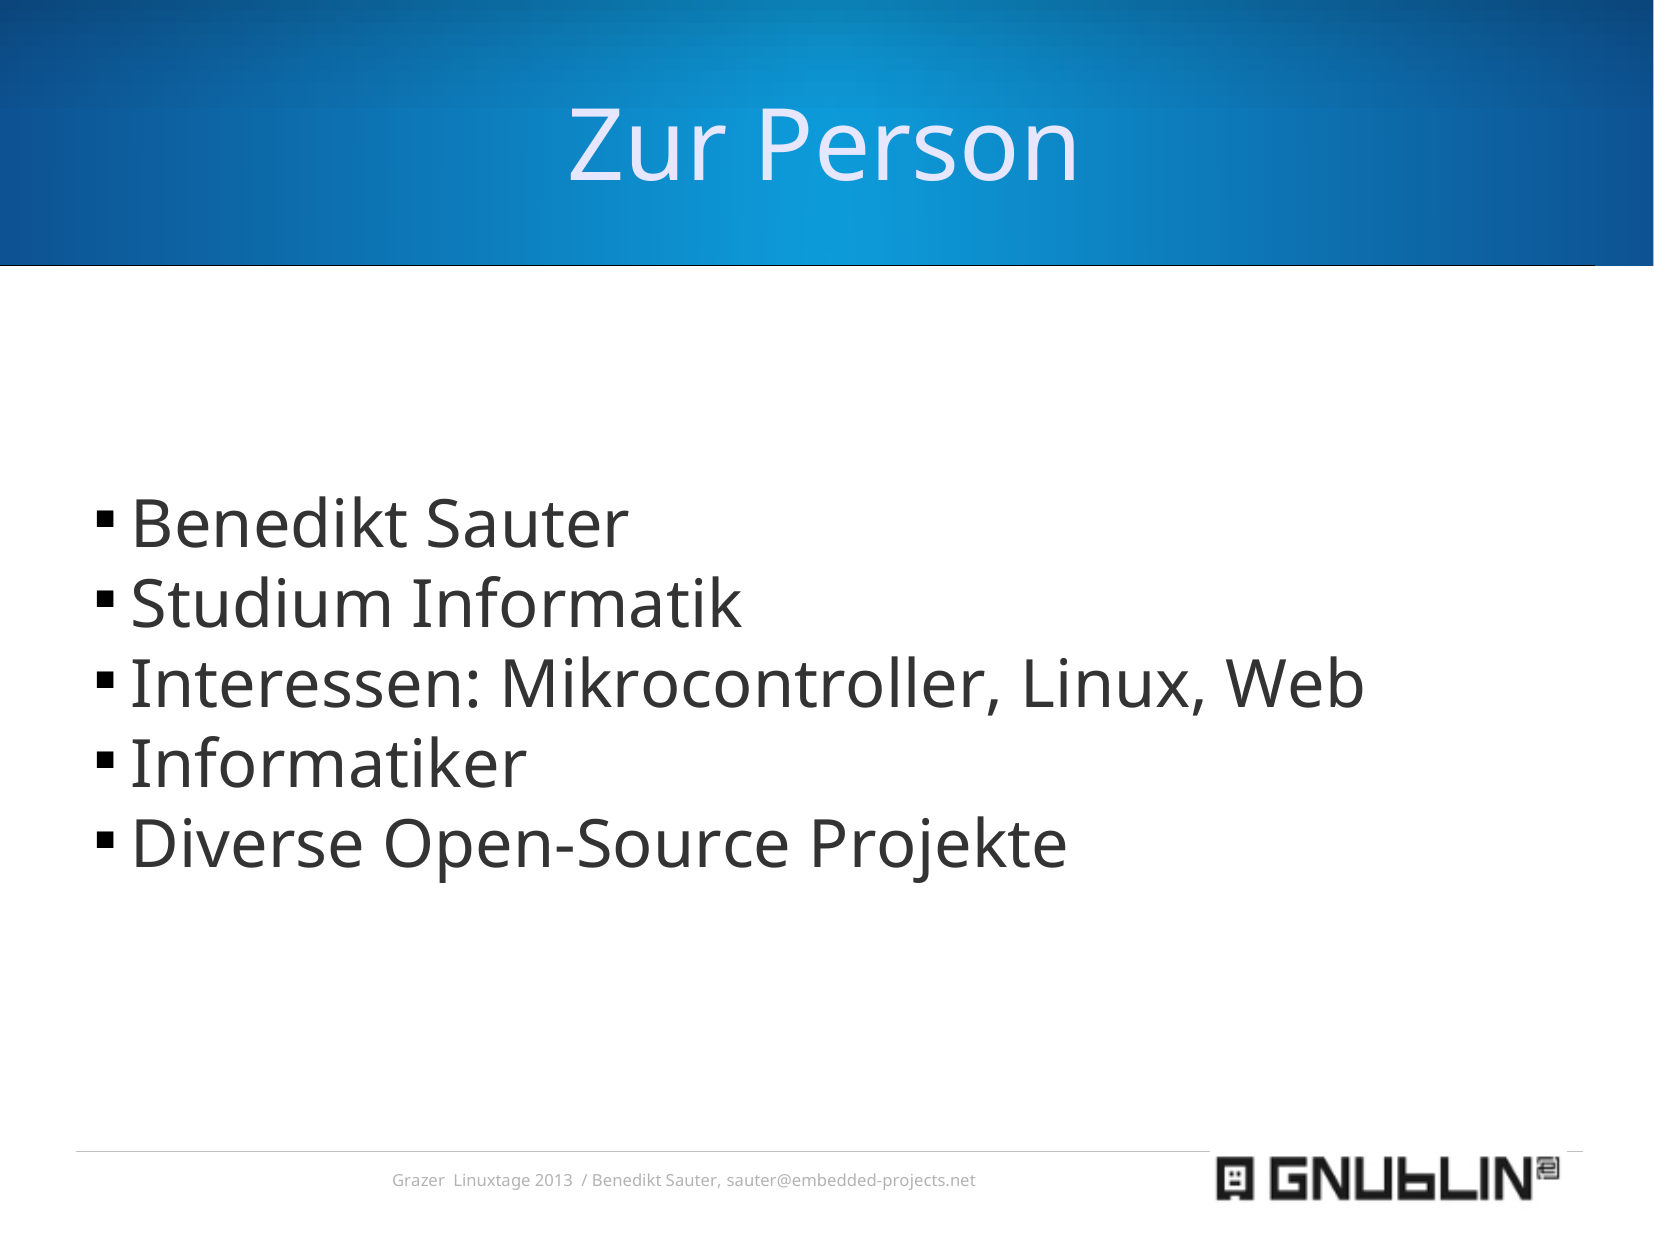

# Zur Person
 Benedikt Sauter
 Studium Informatik
 Interessen: Mikrocontroller, Linux, Web
 Informatiker
 Diverse Open-Source Projekte